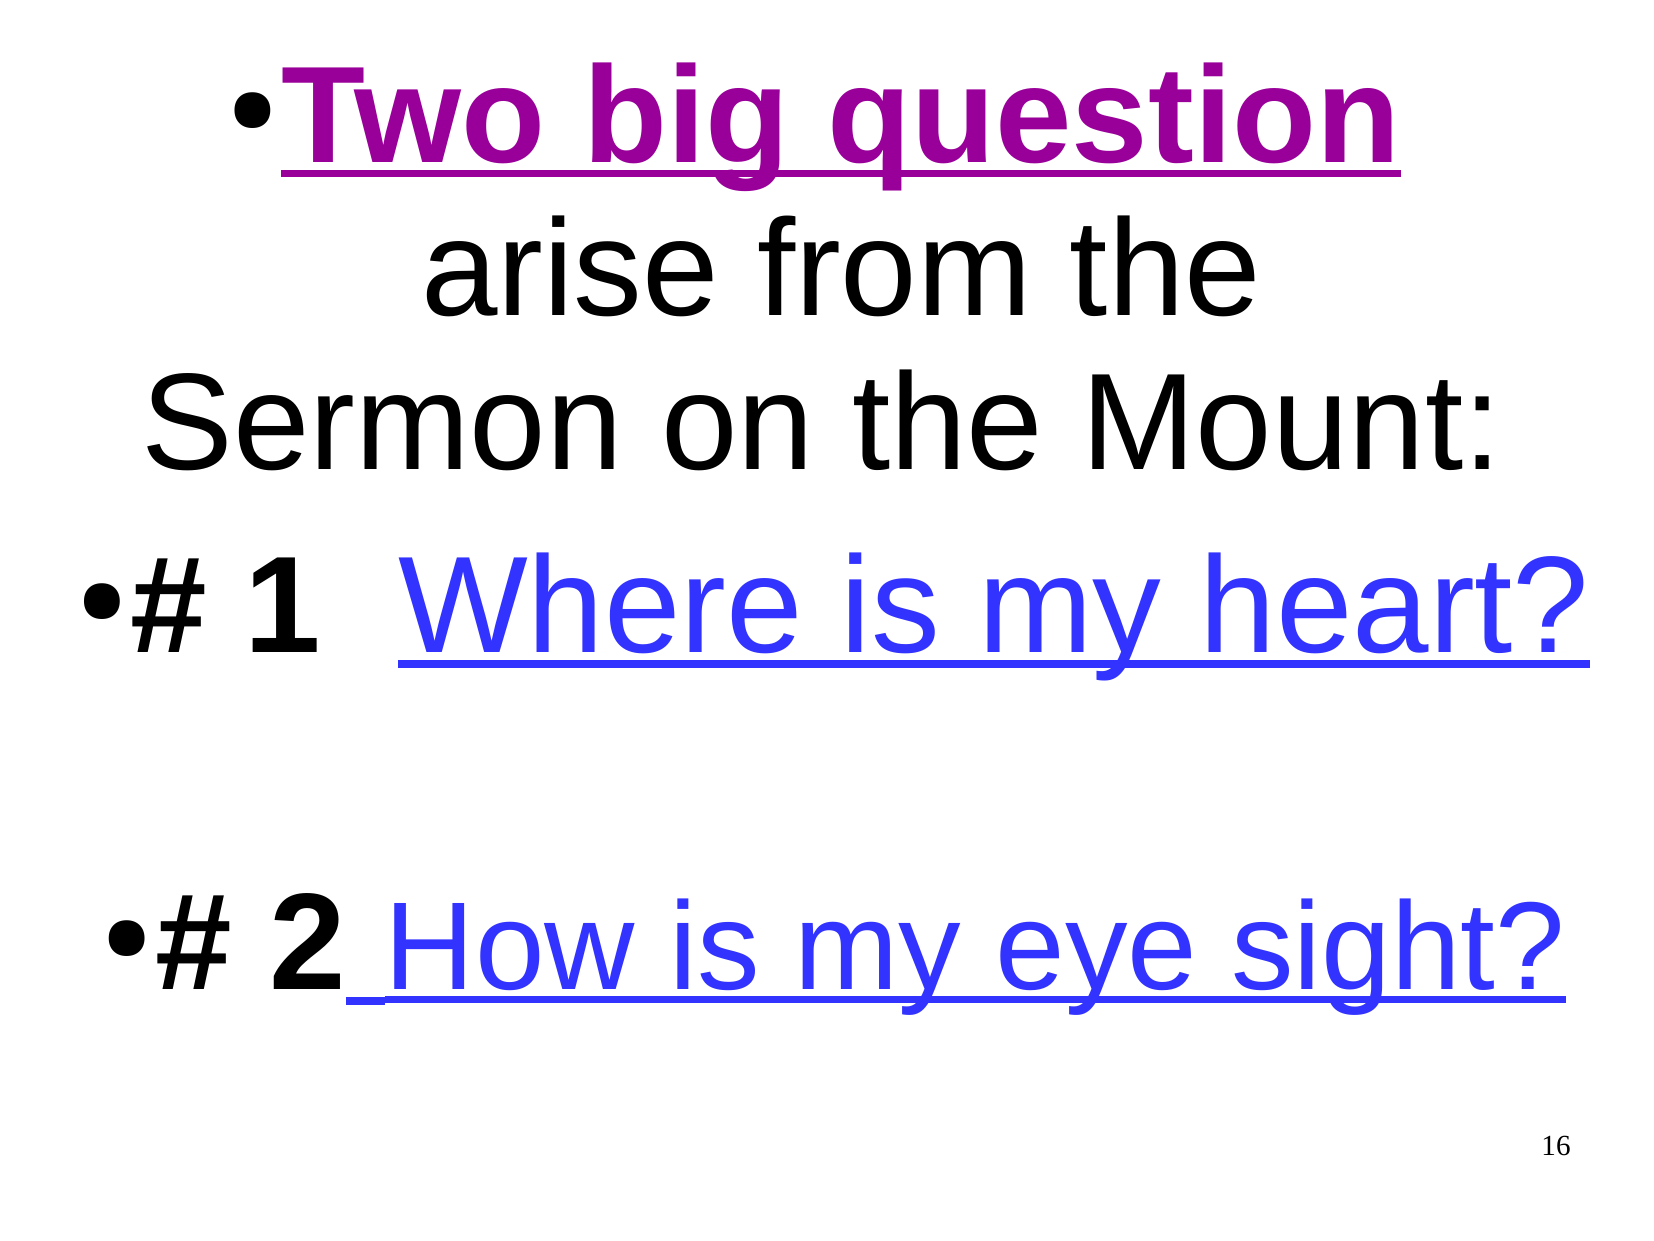

# Two big question arise from the Sermon on the Mount:
# 1 Where is my heart?
# 2 How is my eye sight?
16